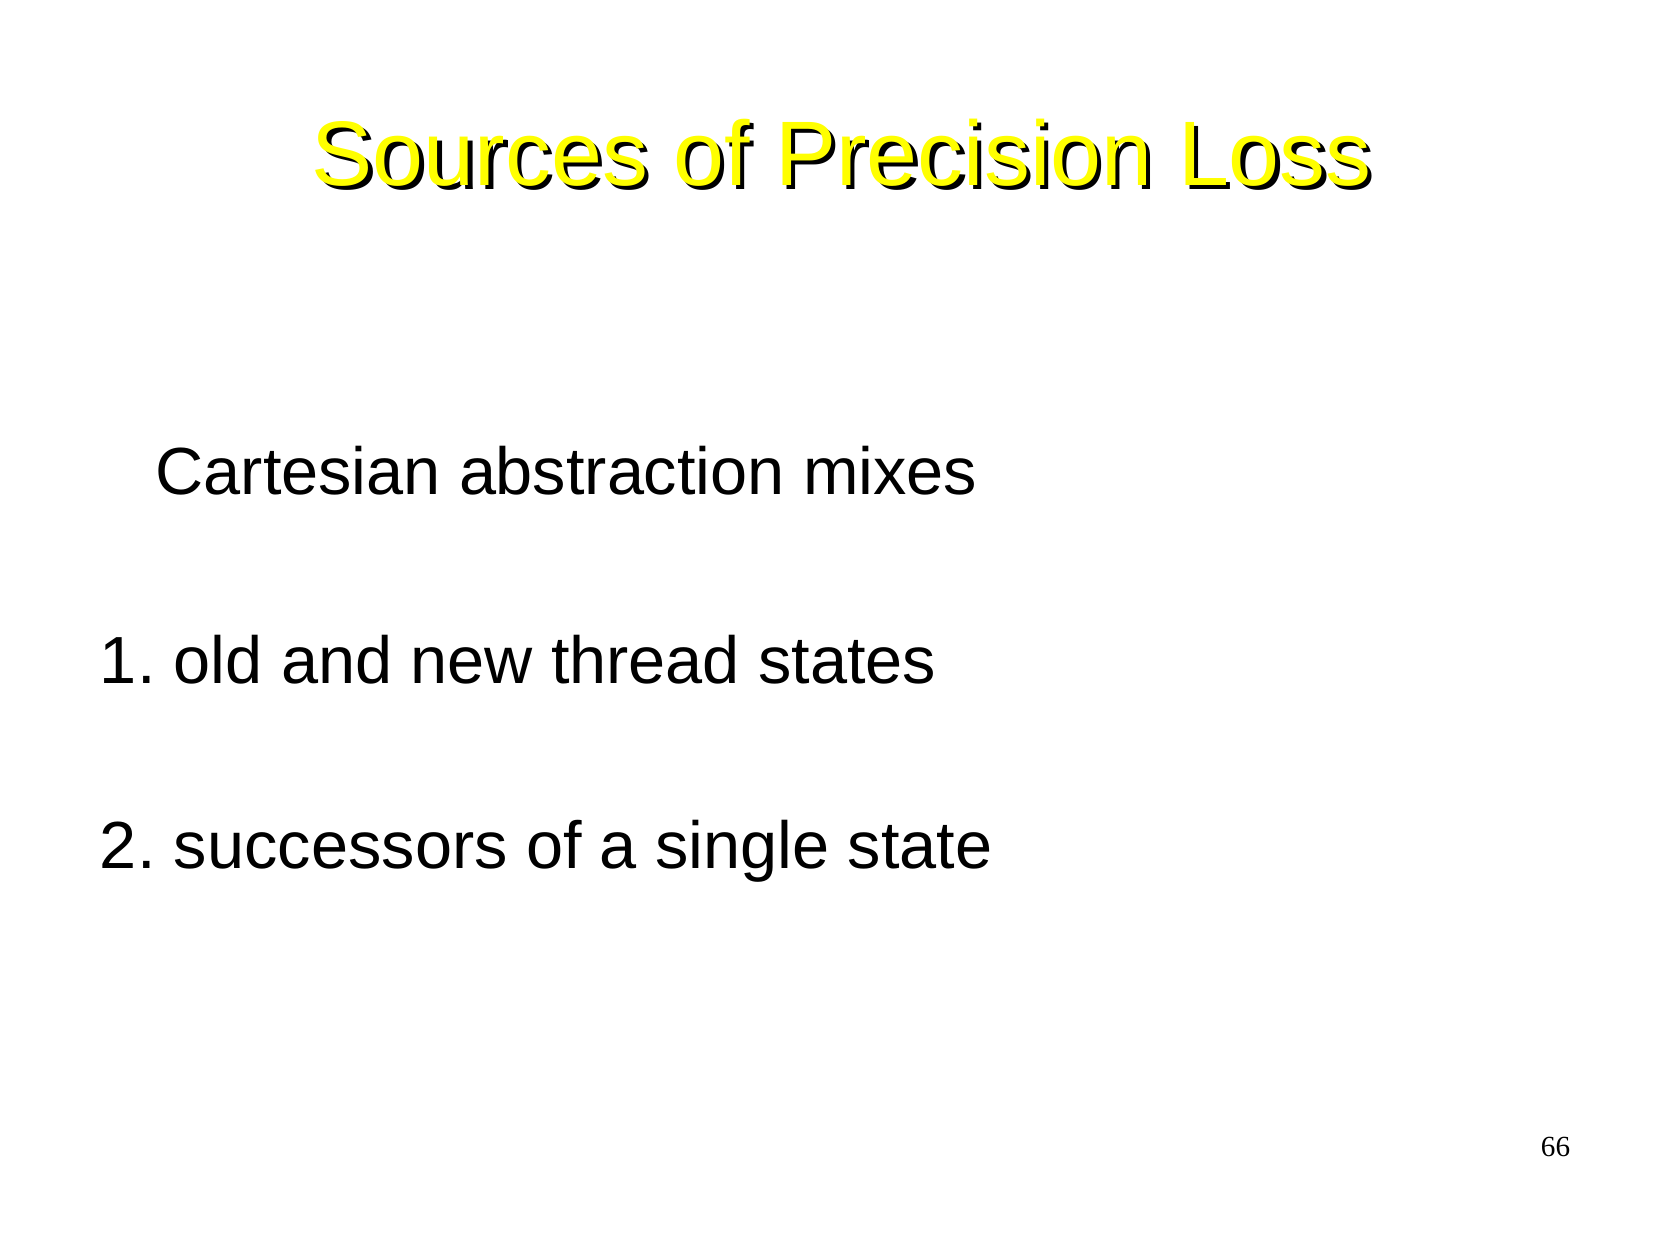

# Sources of Precision Loss
Cartesian abstraction mixes
 old and new thread states
 successors of a single state
66